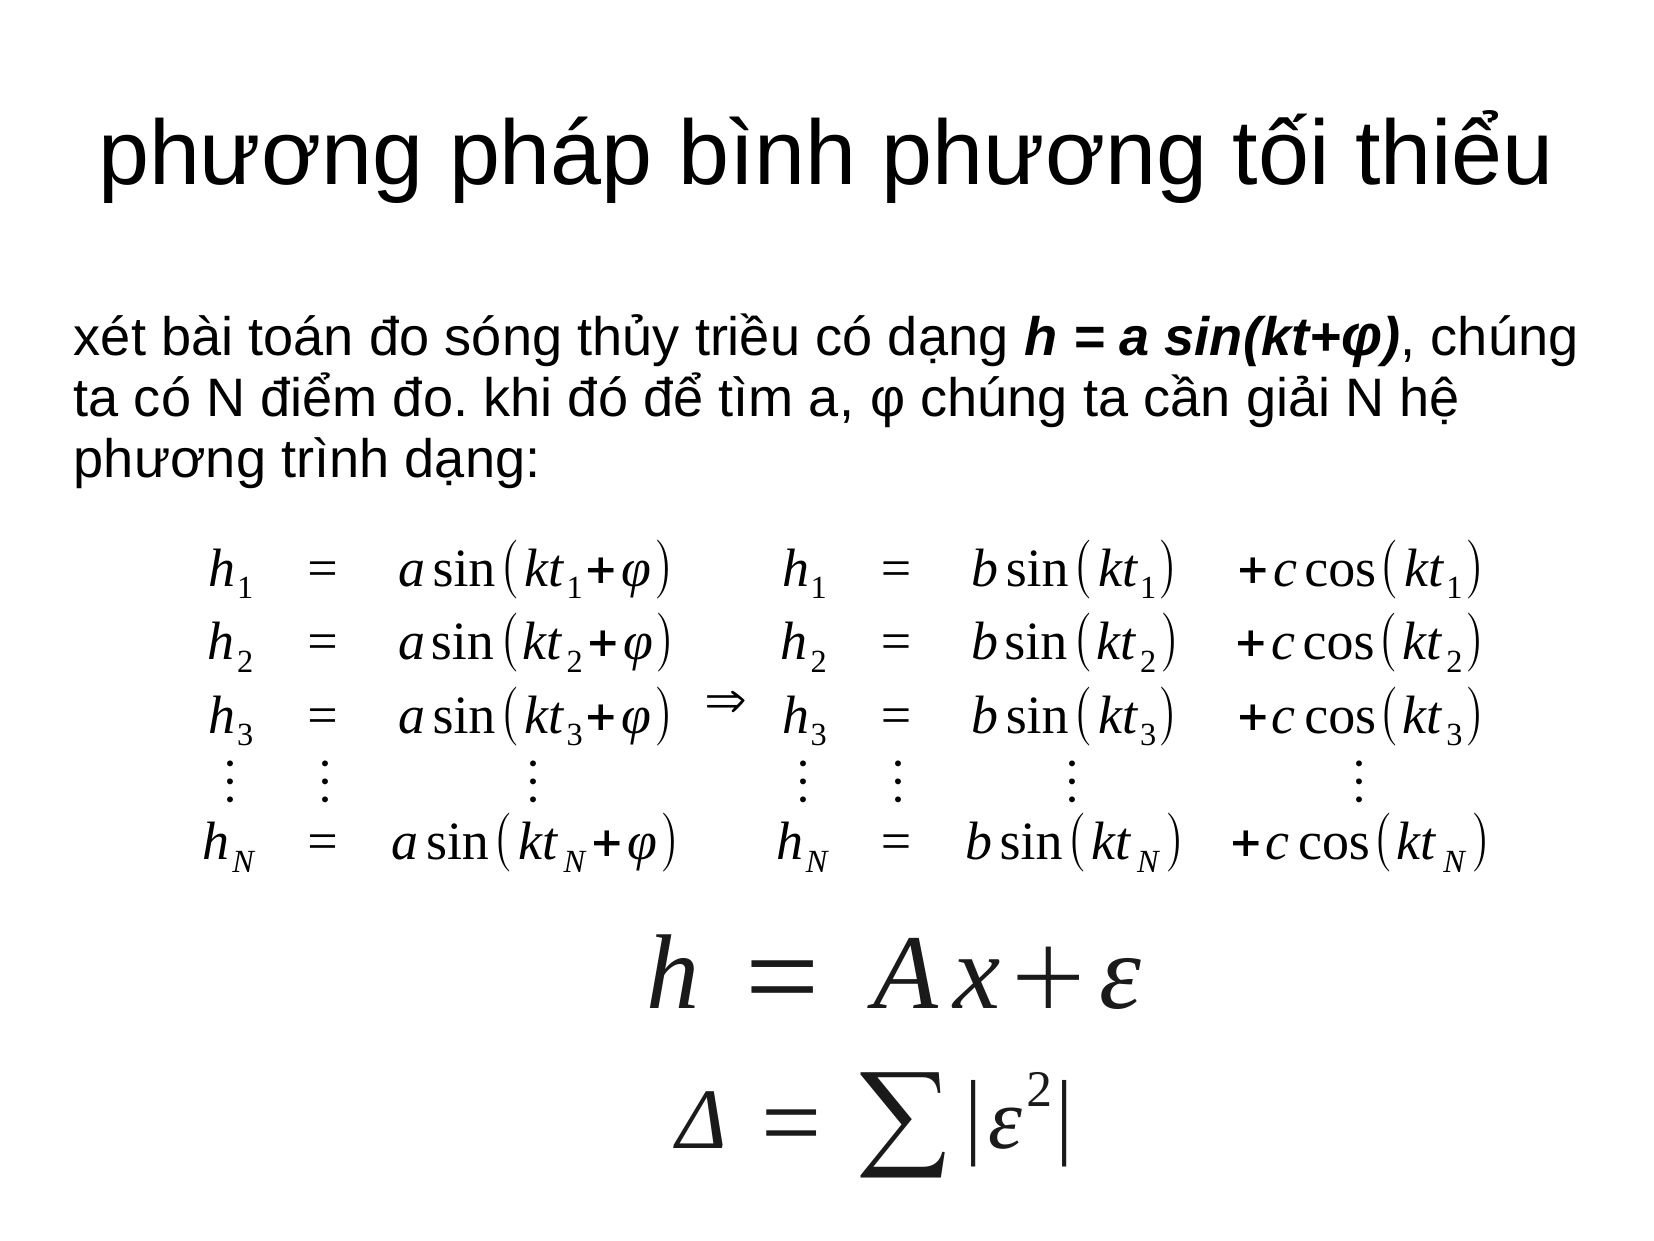

# phương pháp bình phương tối thiểu
xét bài toán đo sóng thủy triều có dạng h = a sin(kt+φ), chúng ta có N điểm đo. khi đó để tìm a, φ chúng ta cần giải N hệ phương trình dạng: